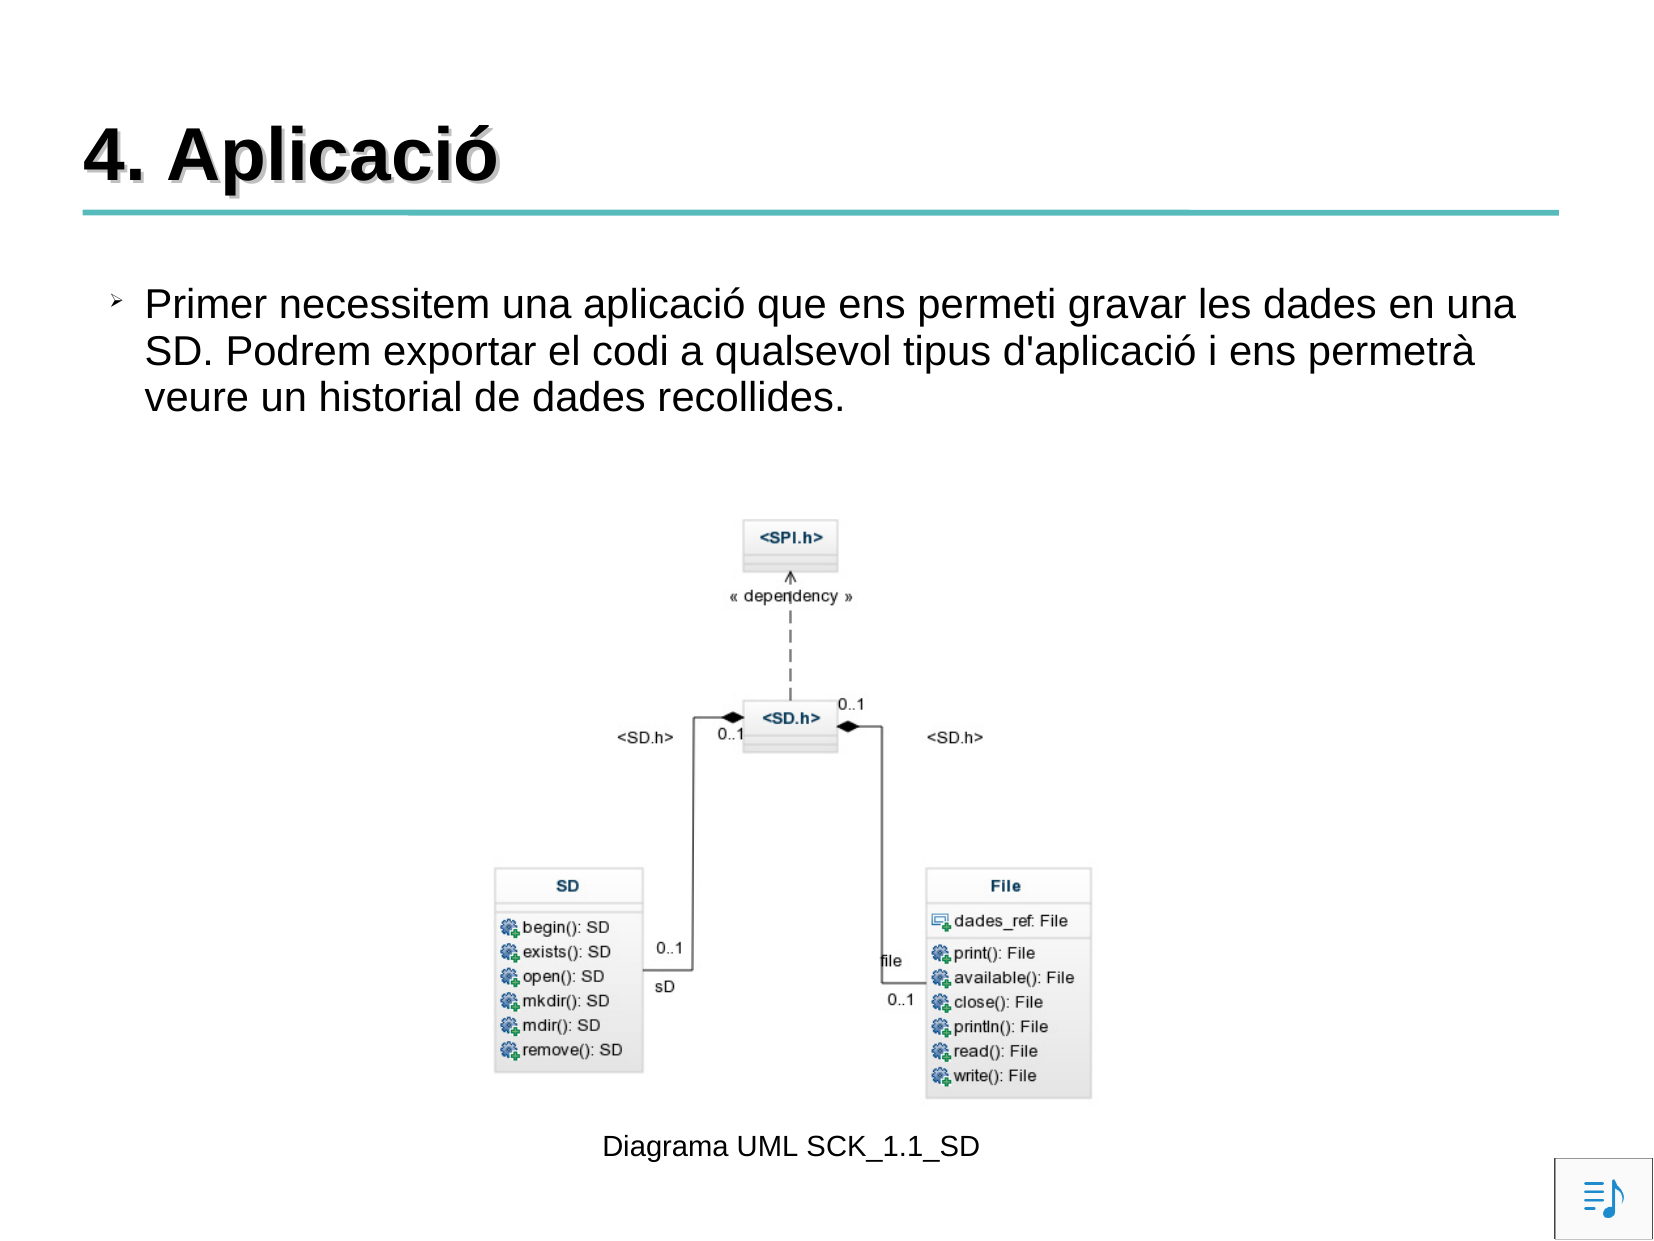

# 4. Aplicació
Primer necessitem una aplicació que ens permeti gravar les dades en una SD. Podrem exportar el codi a qualsevol tipus d'aplicació i ens permetrà veure un historial de dades recollides.
Diagrama UML SCK_1.1_SD